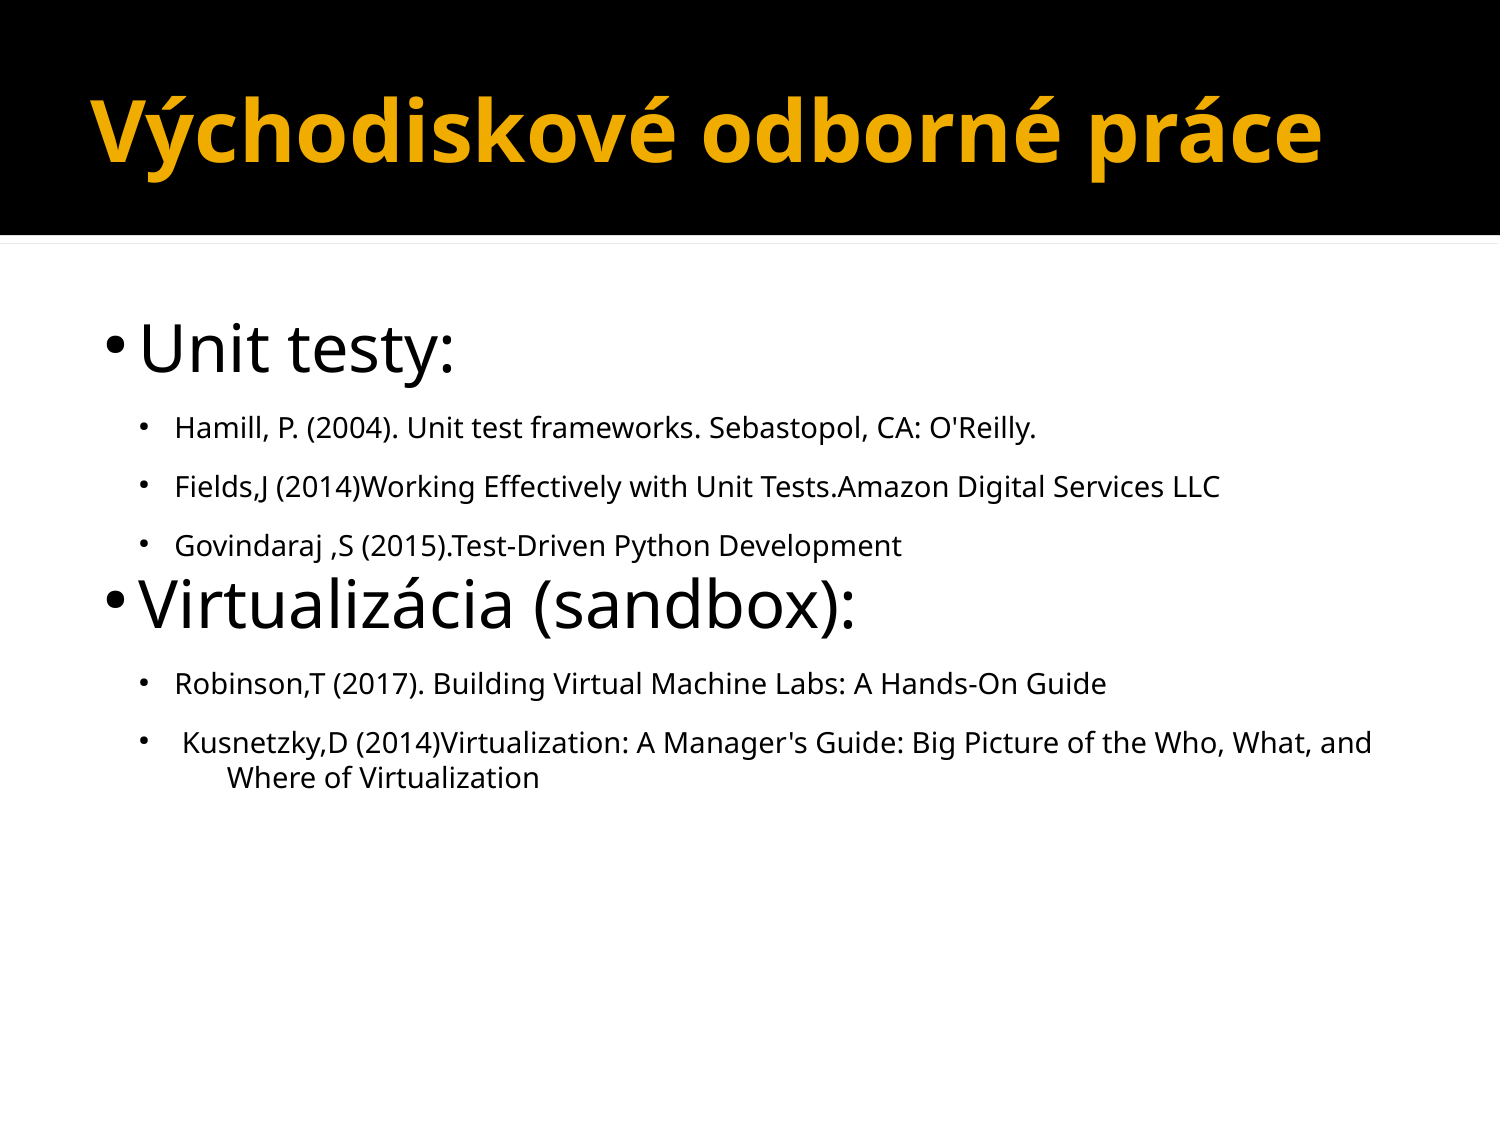

# Východiskové odborné práce
Unit testy:
Hamill, P. (2004). Unit test frameworks. Sebastopol, CA: O'Reilly.
Fields,J (2014)Working Effectively with Unit Tests.Amazon Digital Services LLC
Govindaraj ,S (2015).Test-Driven Python Development
Virtualizácia (sandbox):
Robinson,T (2017). Building Virtual Machine Labs: A Hands-On Guide
 Kusnetzky,D (2014)Virtualization: A Manager's Guide: Big Picture of the Who, What, and Where of Virtualization